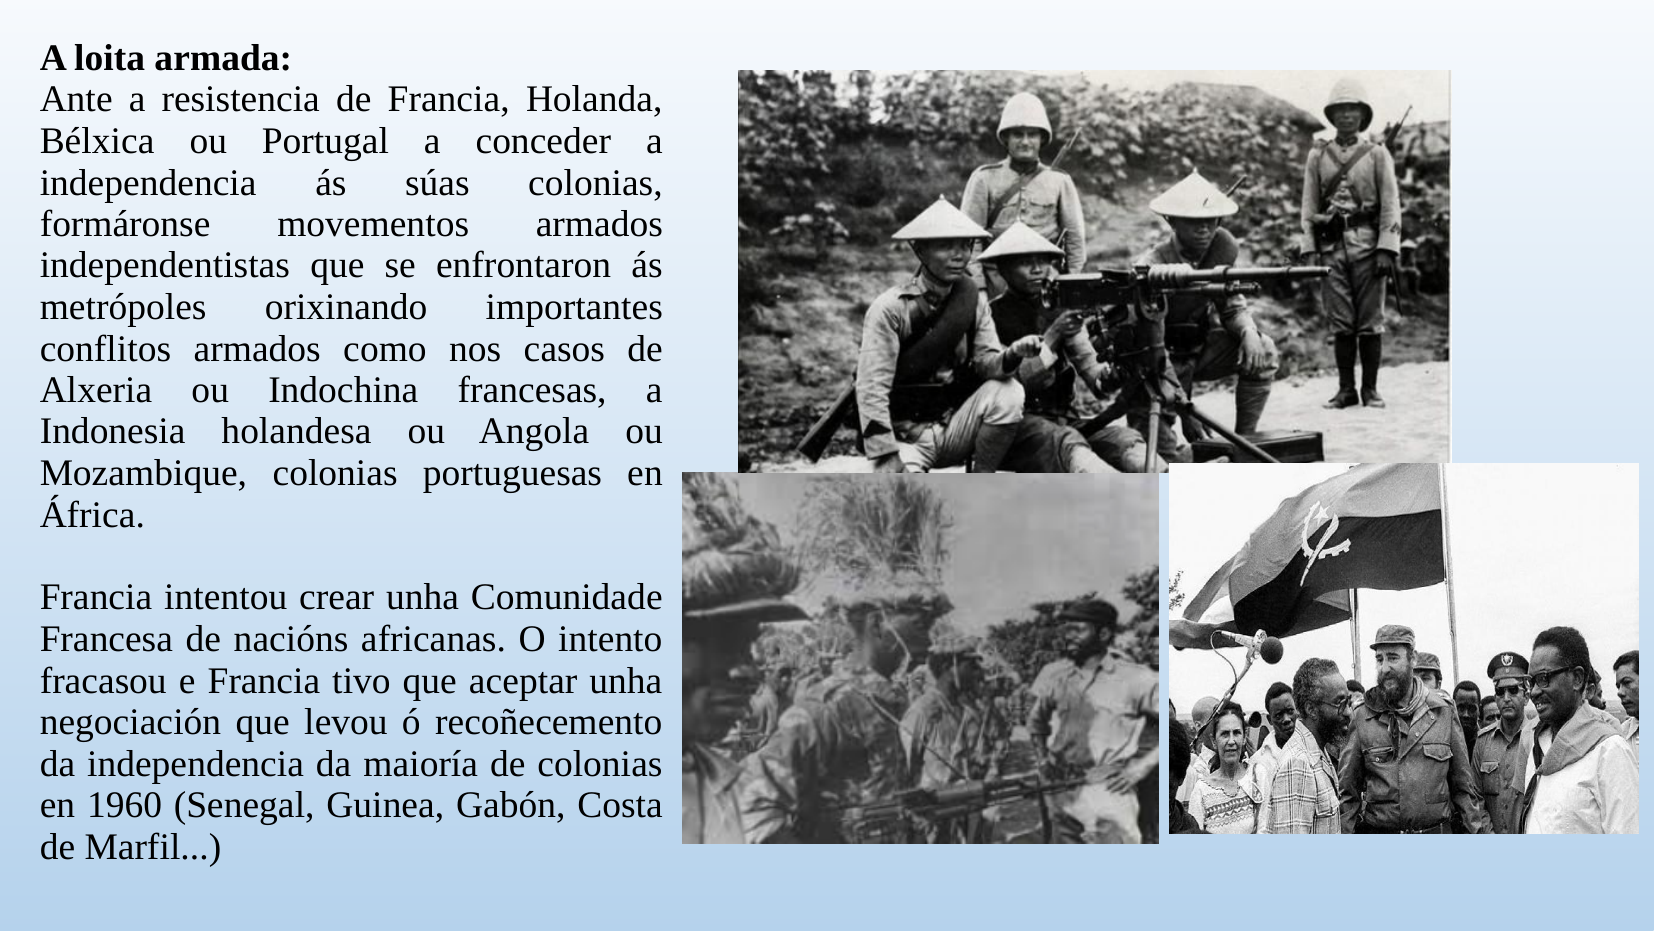

A loita armada:
Ante a resistencia de Francia, Holanda, Bélxica ou Portugal a conceder a independencia ás súas colonias, formáronse movementos armados independentistas que se enfrontaron ás metrópoles orixinando importantes conflitos armados como nos casos de Alxeria ou Indochina francesas, a Indonesia holandesa ou Angola ou Mozambique, colonias portuguesas en África.
Francia intentou crear unha Comunidade Francesa de nacións africanas. O intento fracasou e Francia tivo que aceptar unha negociación que levou ó recoñecemento da independencia da maioría de colonias en 1960 (Senegal, Guinea, Gabón, Costa de Marfil...)